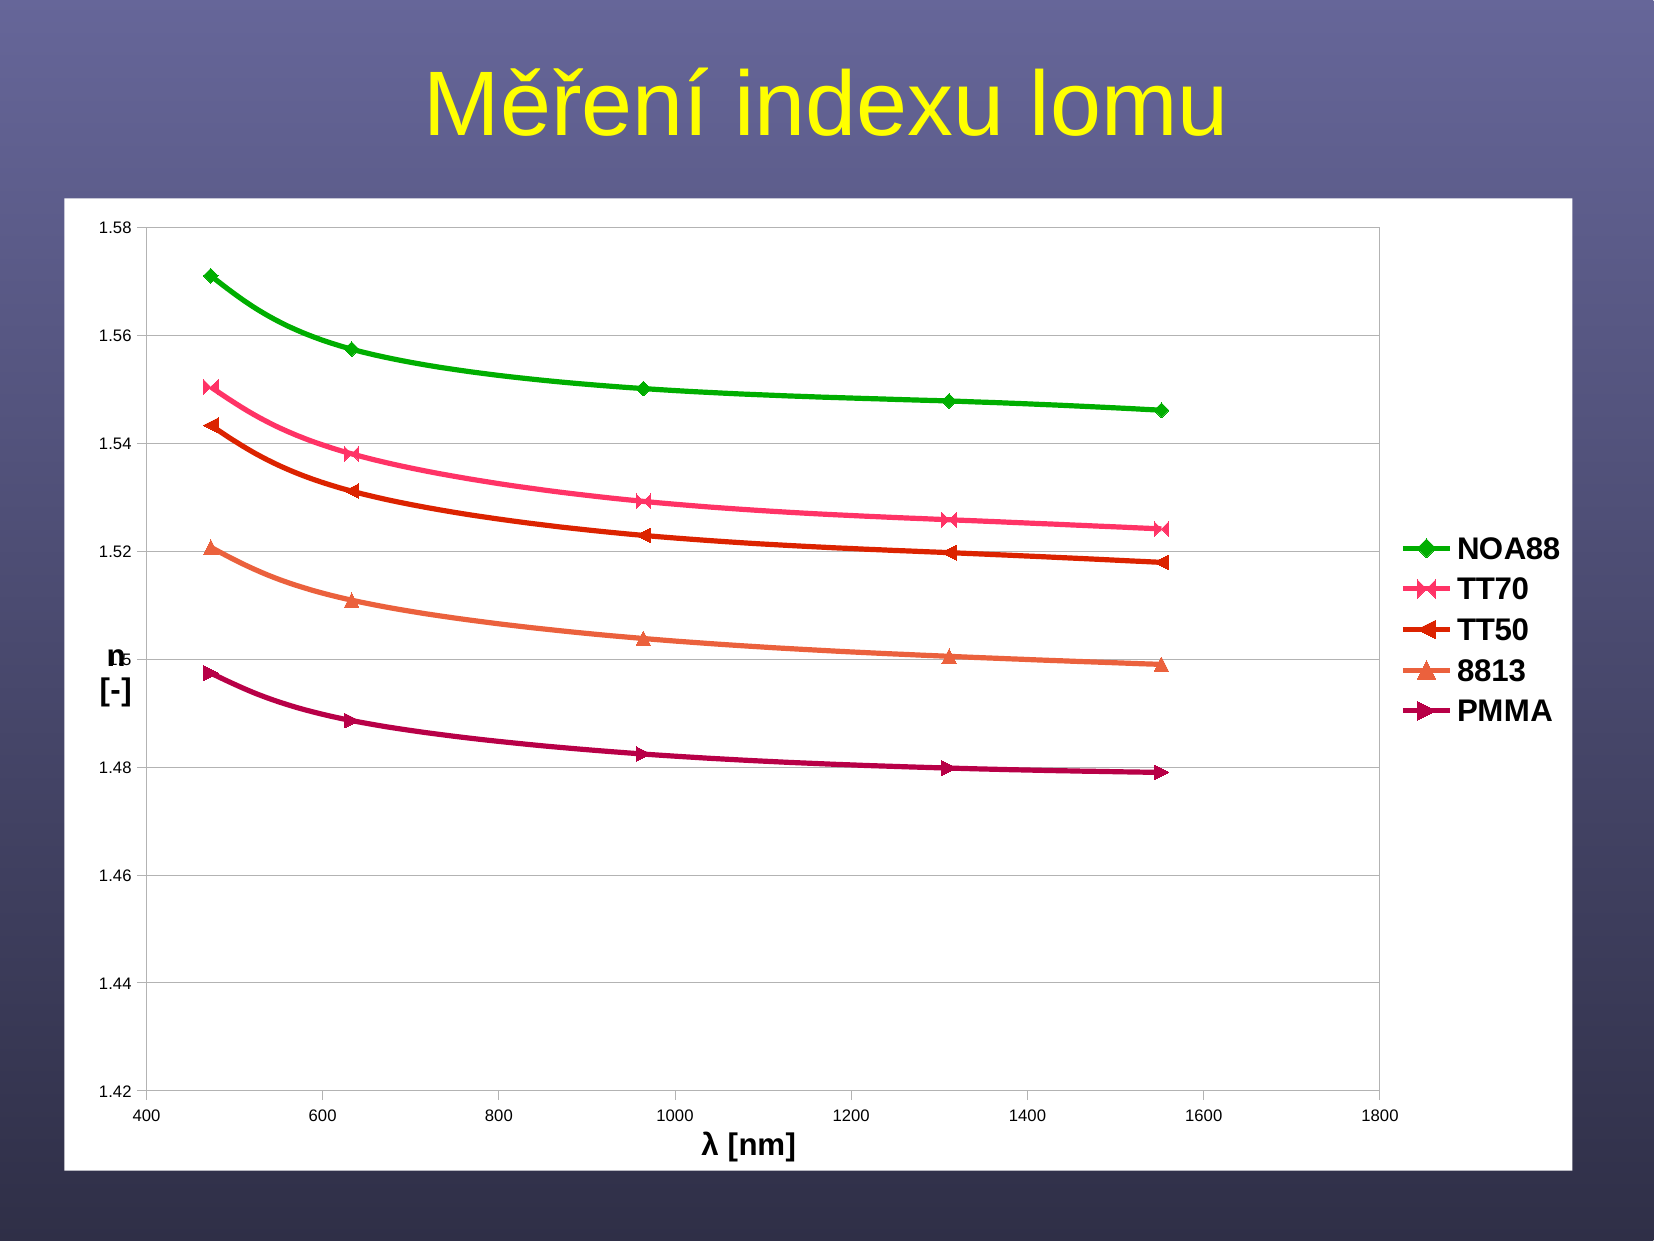

# Měření indexu lomu
### Chart
| Category | NOA88 | TT70 | TT50 | 8813 | PMMA |
|---|---|---|---|---|---|